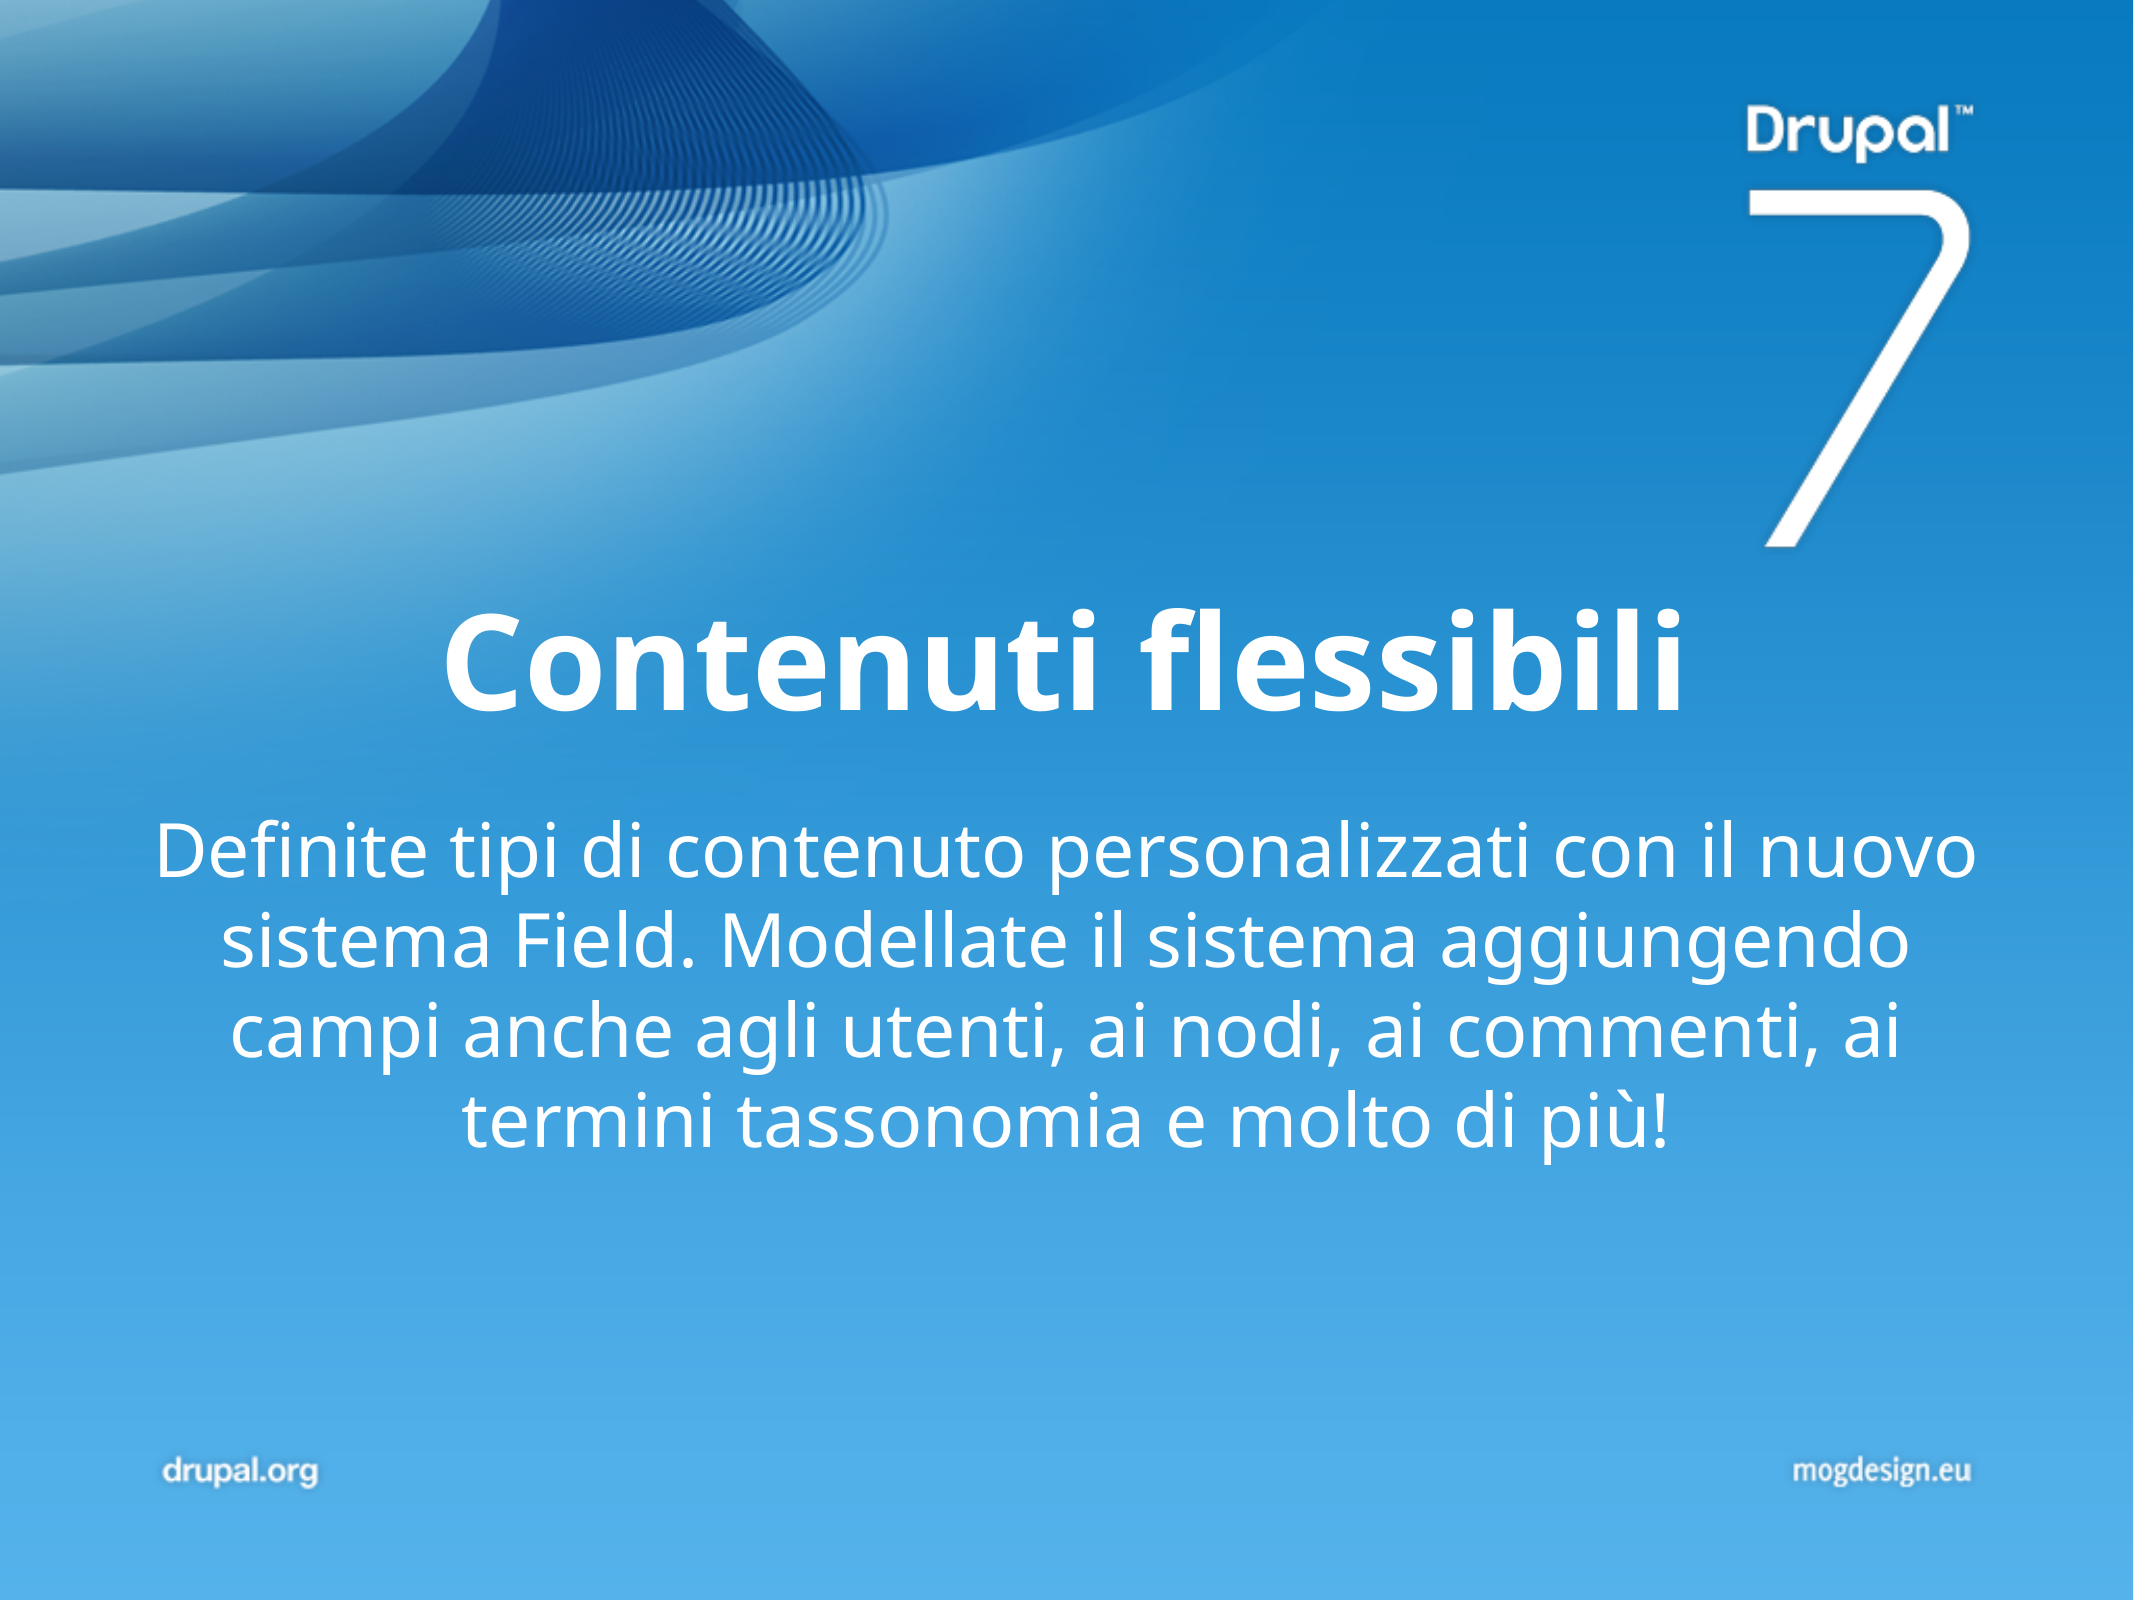

# Contenuti flessibili
Definite tipi di contenuto personalizzati con il nuovo sistema Field. Modellate il sistema aggiungendo campi anche agli utenti, ai nodi, ai commenti, ai termini tassonomia e molto di più!